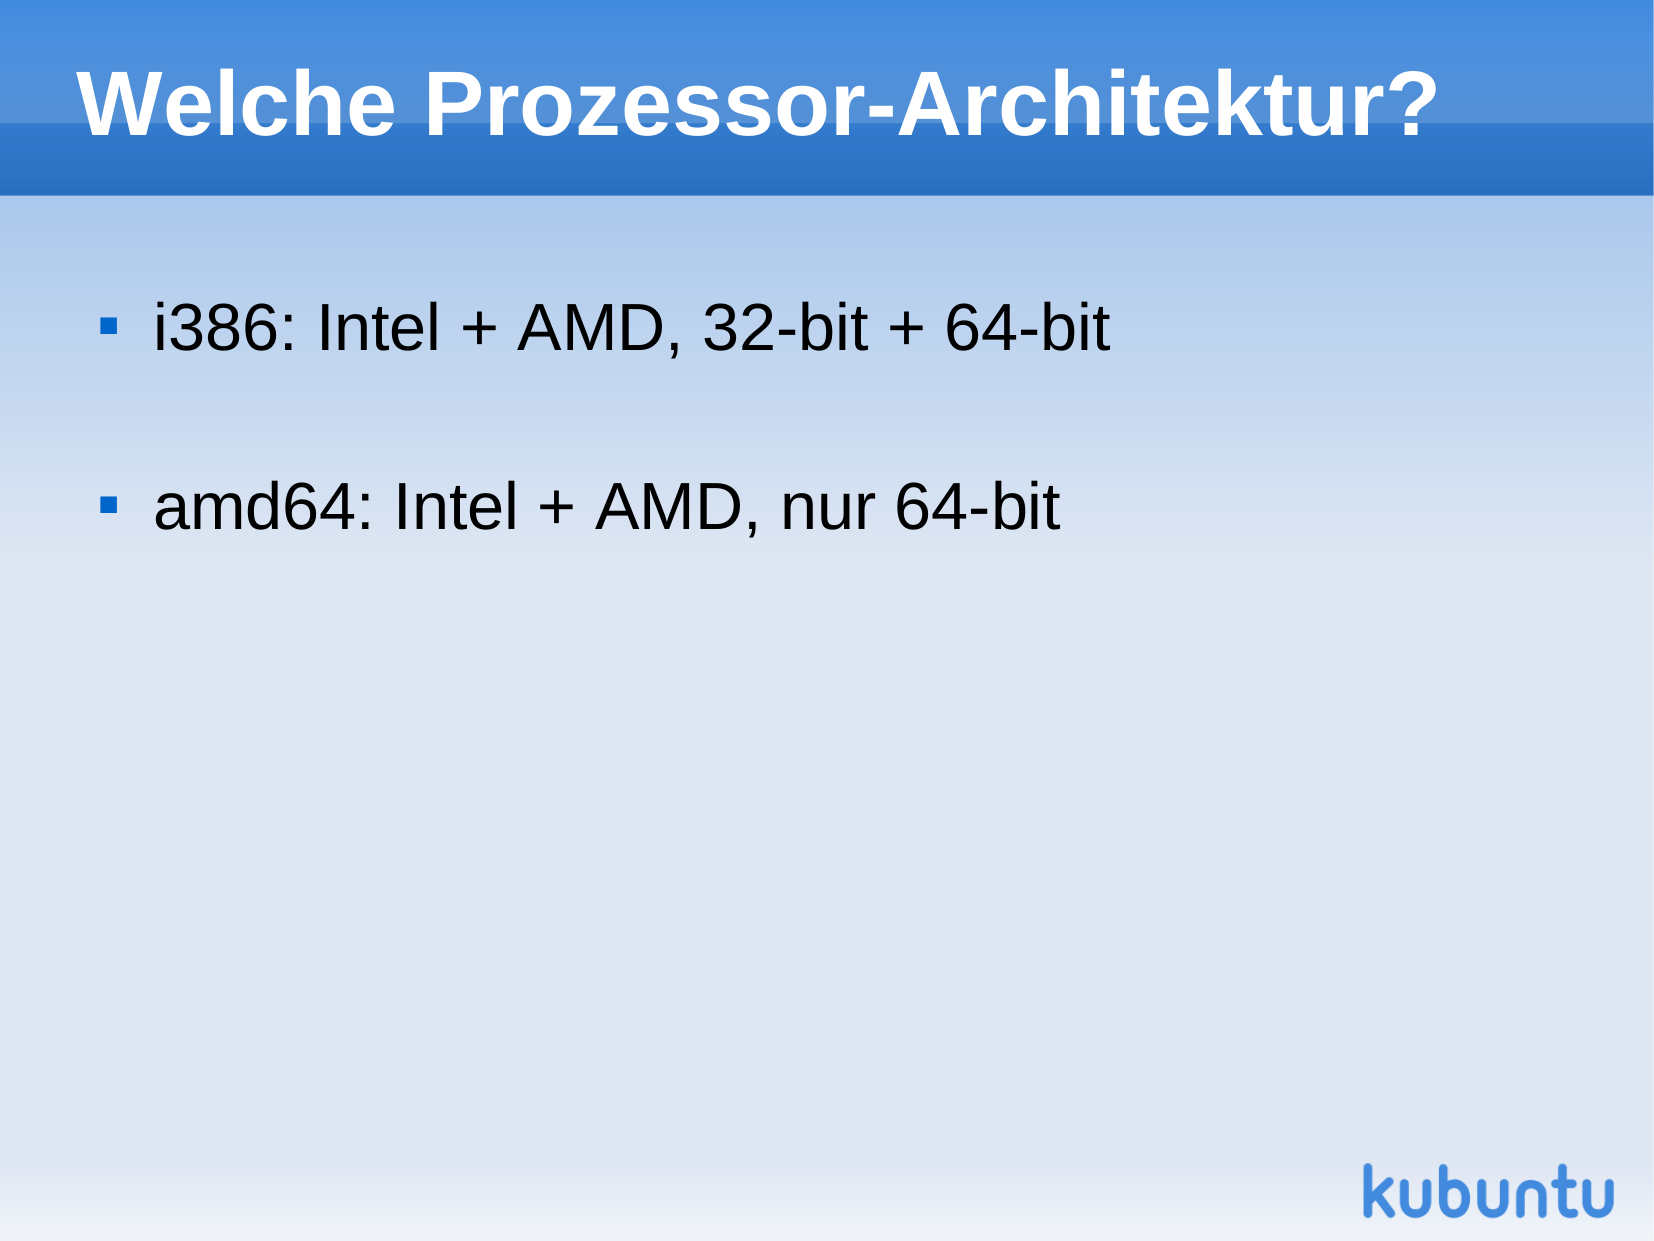

# Welche Prozessor-Architektur?
i386: Intel + AMD, 32-bit + 64-bit
amd64: Intel + AMD, nur 64-bit